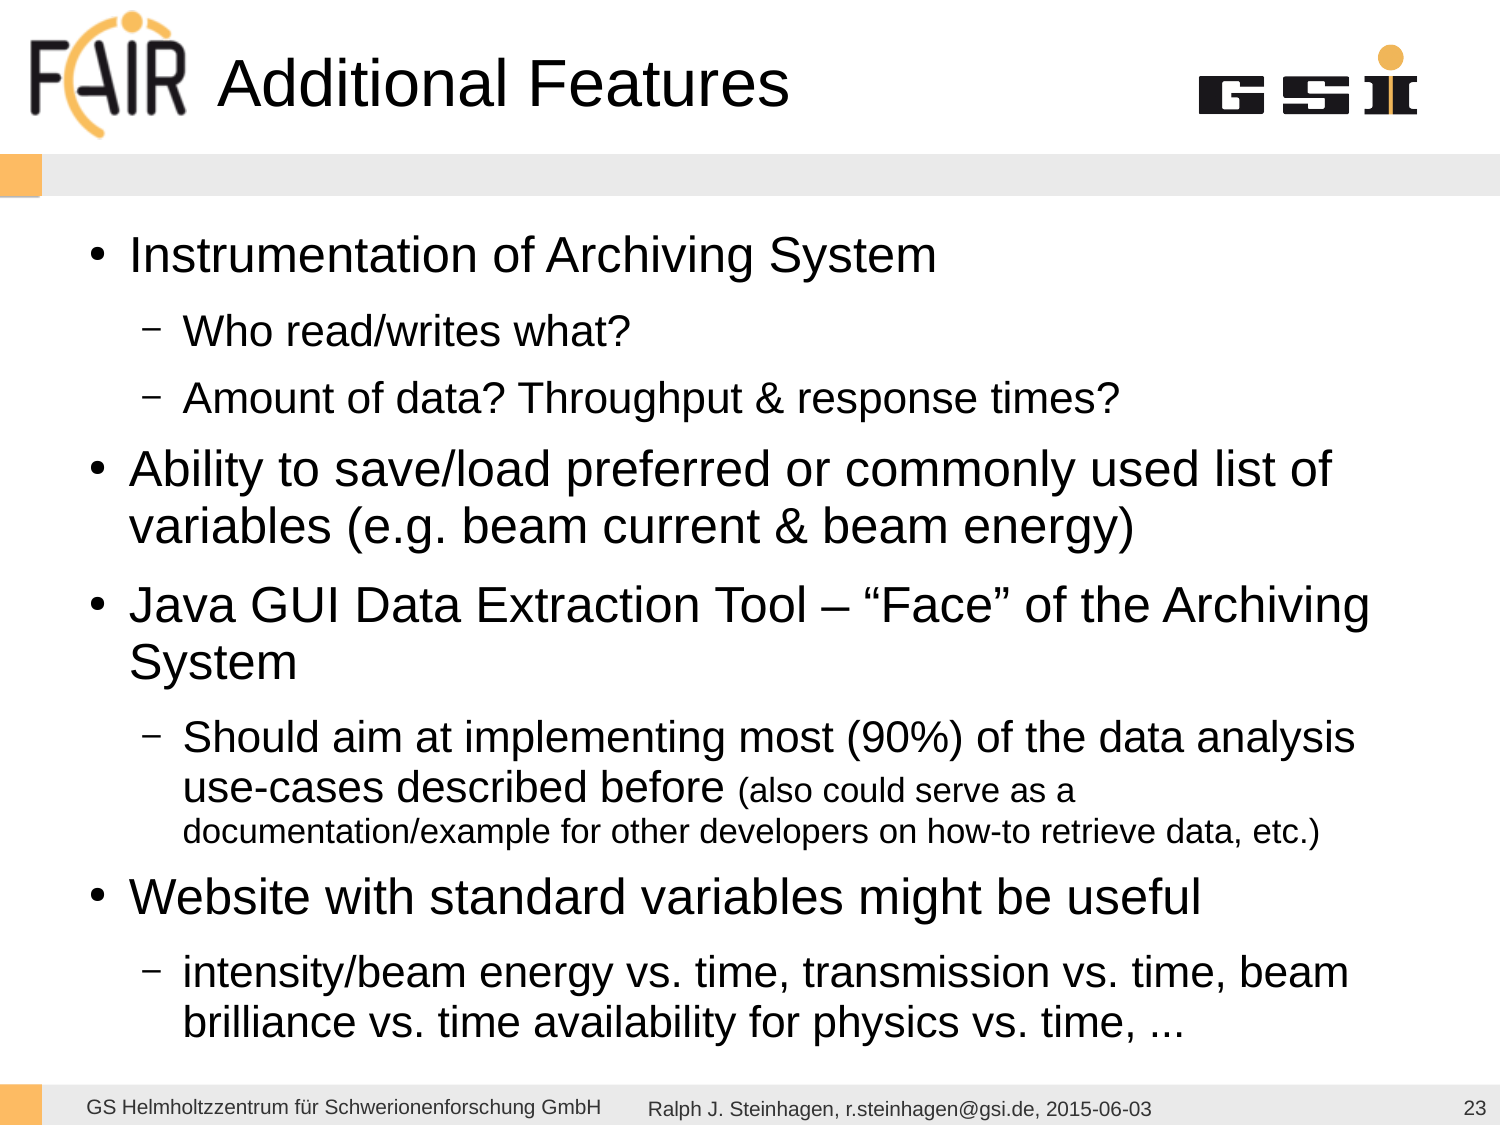

# Additional Features
Instrumentation of Archiving System
Who read/writes what?
Amount of data? Throughput & response times?
Ability to save/load preferred or commonly used list of variables (e.g. beam current & beam energy)
Java GUI Data Extraction Tool – “Face” of the Archiving System
Should aim at implementing most (90%) of the data analysis use-cases described before (also could serve as a documentation/example for other developers on how-to retrieve data, etc.)
Website with standard variables might be useful
intensity/beam energy vs. time, transmission vs. time, beam brilliance vs. time availability for physics vs. time, ...